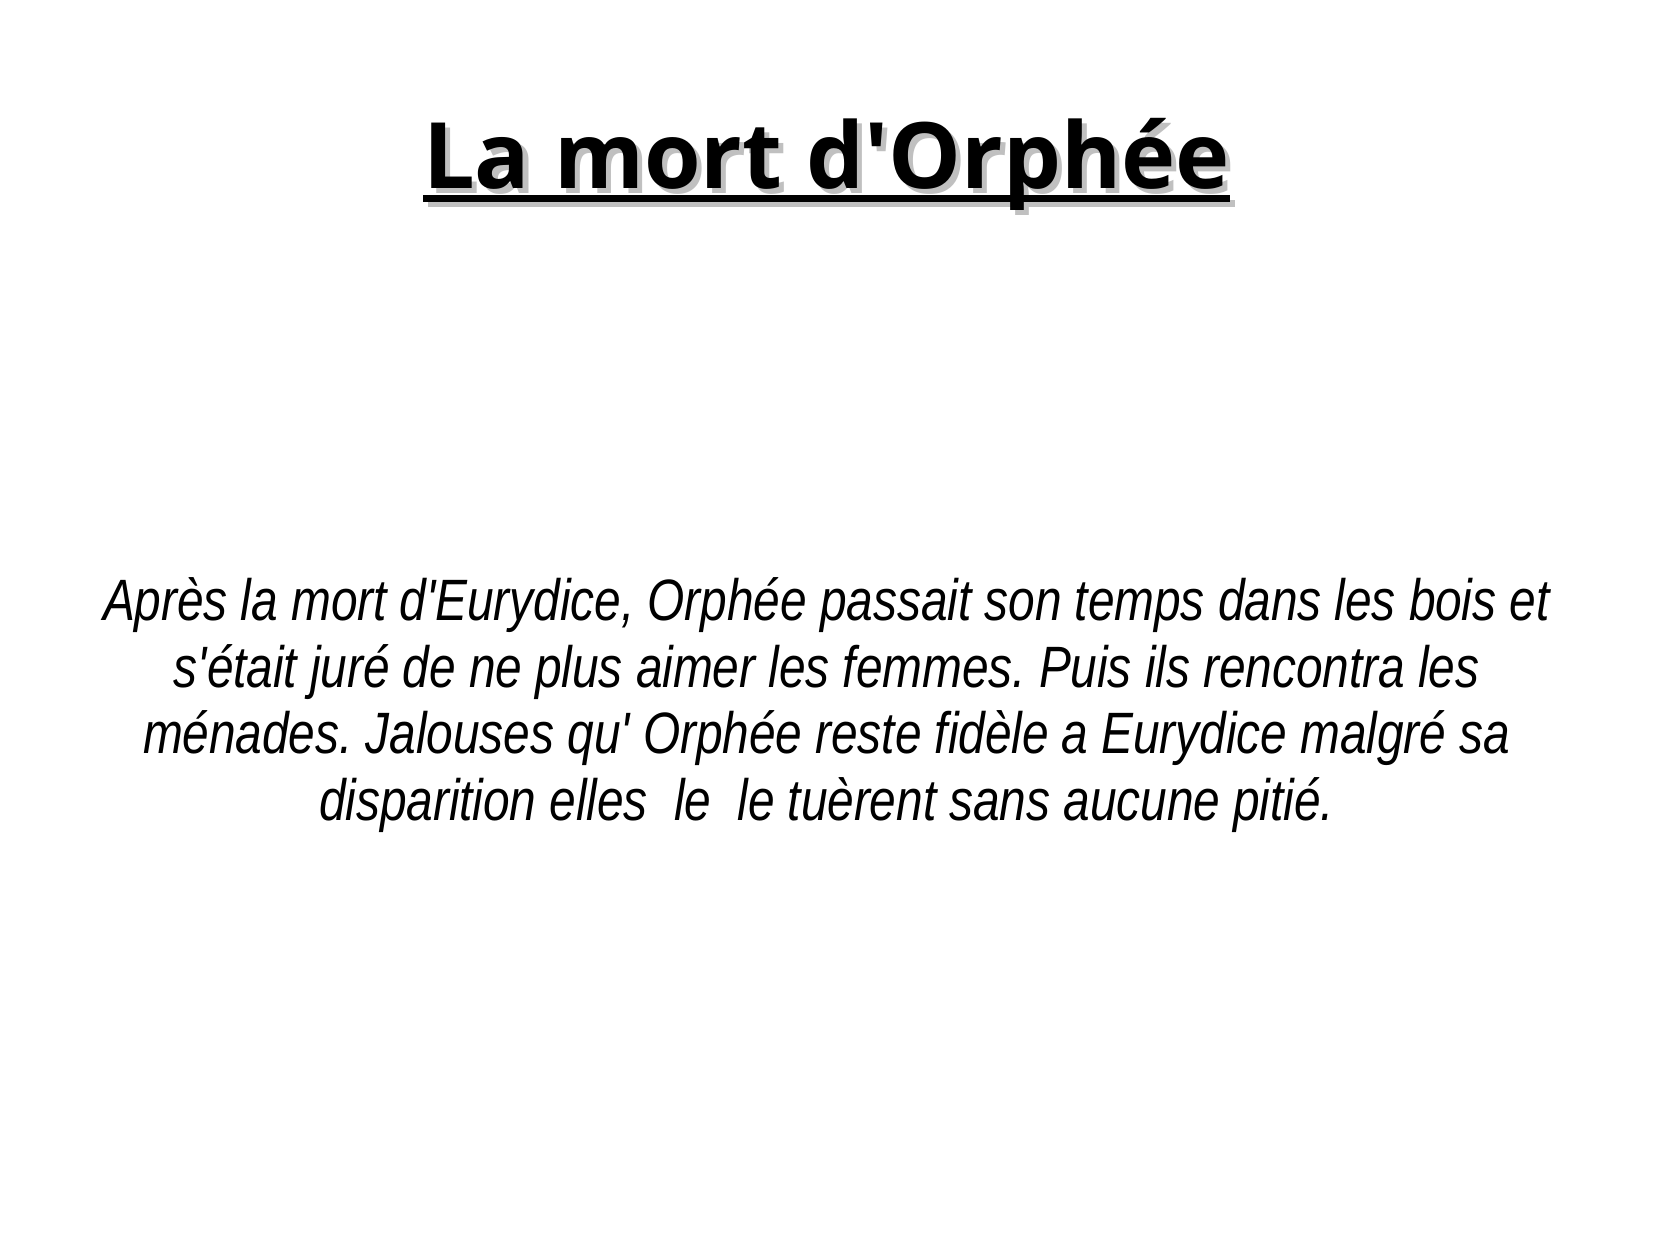

# La mort d'Orphée
Après la mort d'Eurydice, Orphée passait son temps dans les bois et s'était juré de ne plus aimer les femmes. Puis ils rencontra les ménades. Jalouses qu' Orphée reste fidèle a Eurydice malgré sa disparition elles le le tuèrent sans aucune pitié.